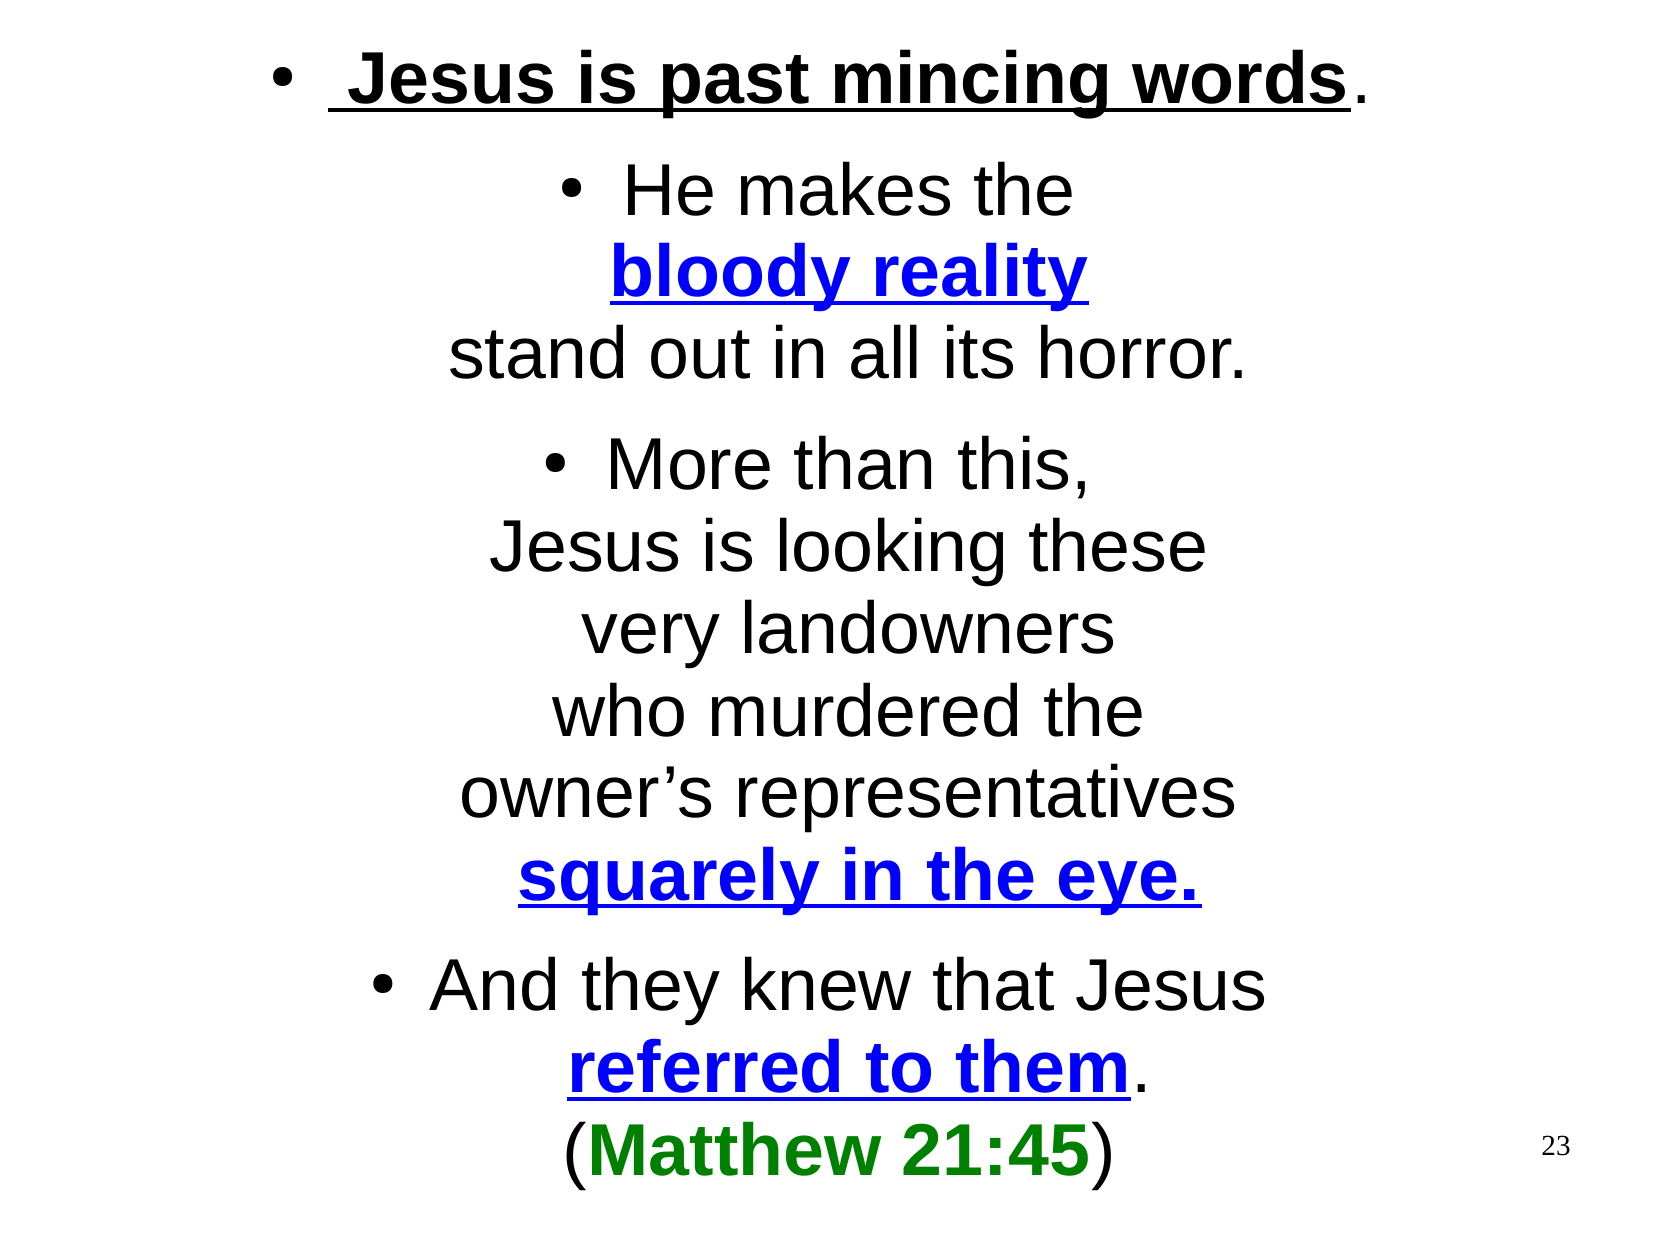

# Jesus is past mincing words.
He makes the
bloody reality
stand out in all its horror.
More than this,
Jesus is looking these
very landowners
who murdered the
owner’s representatives
squarely in the eye.
And they knew that Jesus
referred to them.
(Matthew 21:45)
23